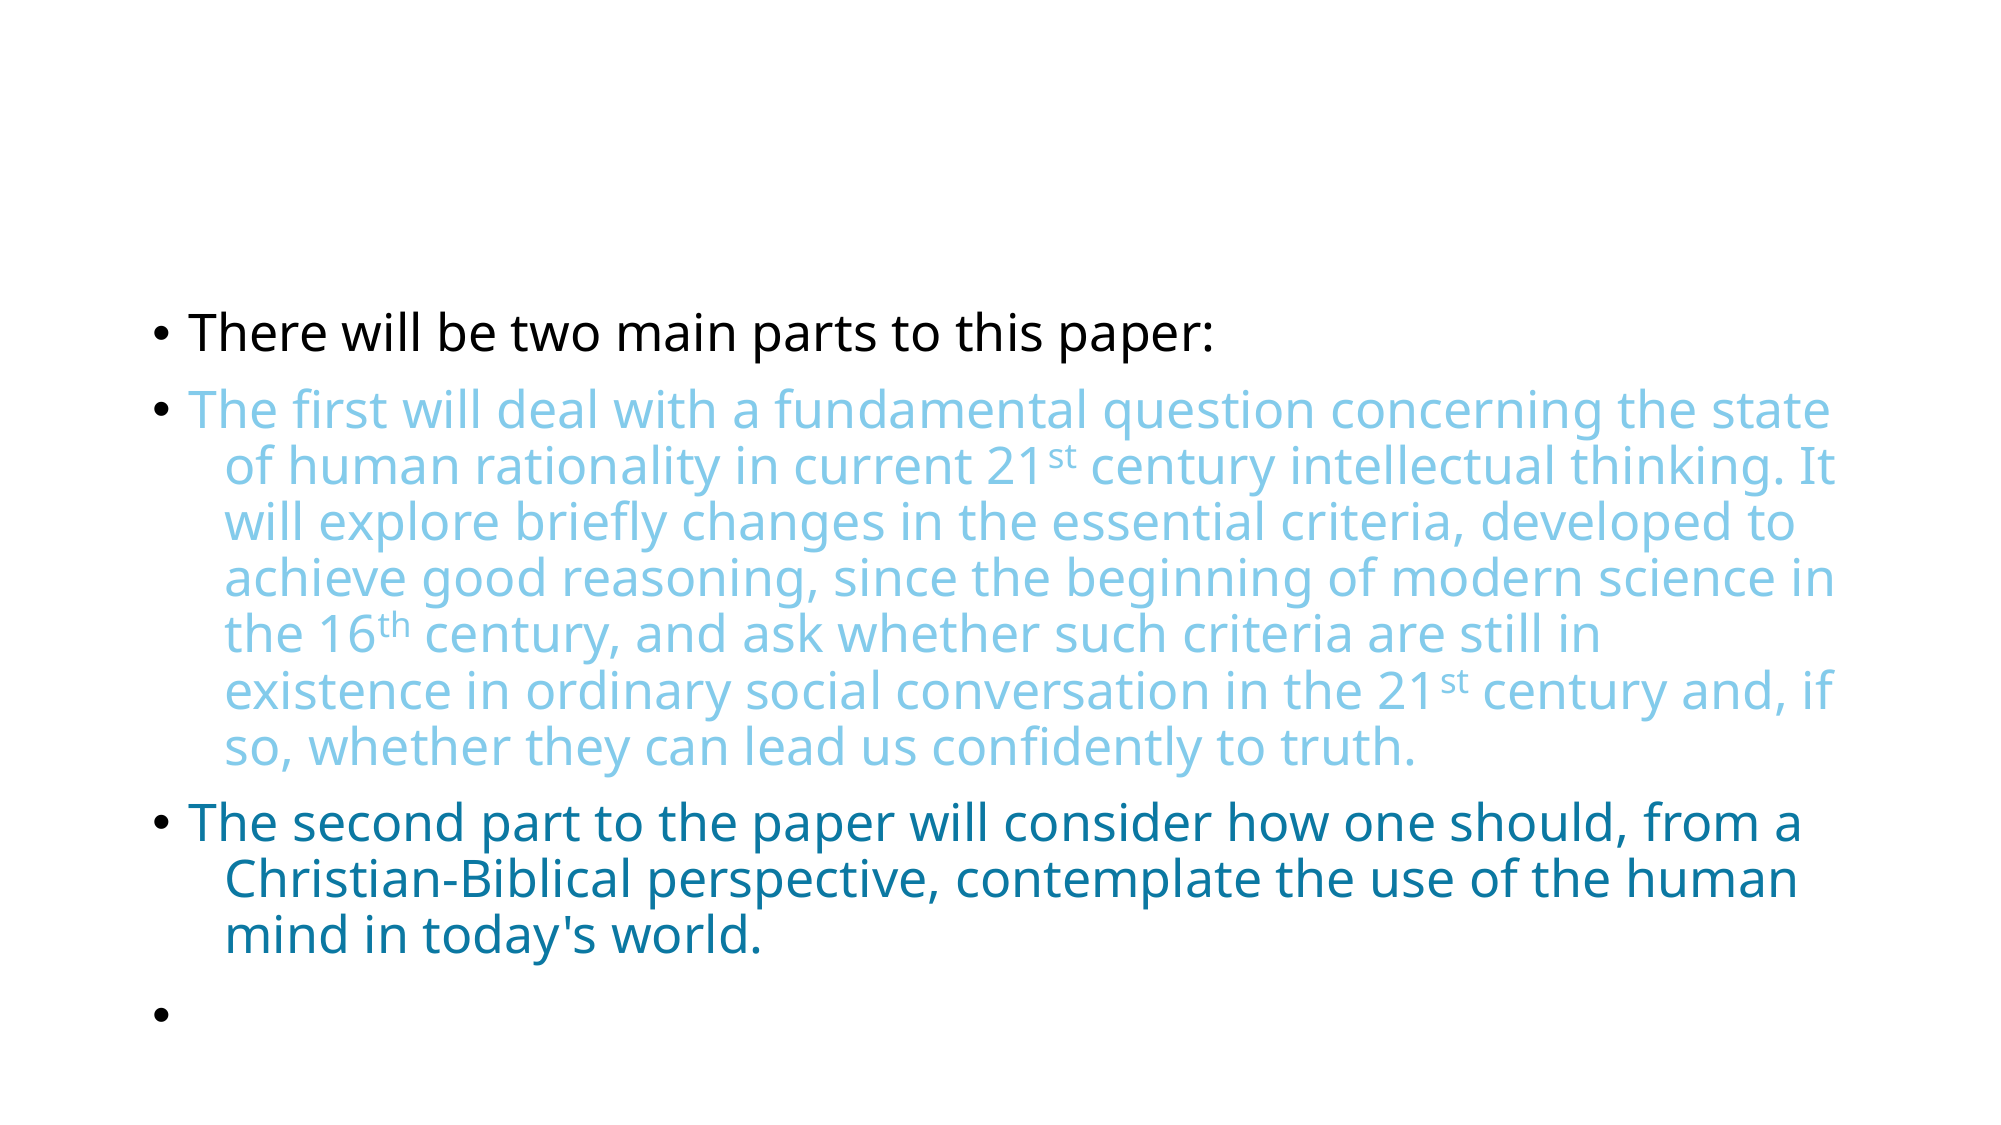

#
There will be two main parts to this paper:
The first will deal with a fundamental question concerning the state of human rationality in current 21st century intellectual thinking. It will explore briefly changes in the essential criteria, developed to achieve good reasoning, since the beginning of modern science in the 16th century, and ask whether such criteria are still in existence in ordinary social conversation in the 21st century and, if so, whether they can lead us confidently to truth.
The second part to the paper will consider how one should, from a Christian-Biblical perspective, contemplate the use of the human mind in today's world.